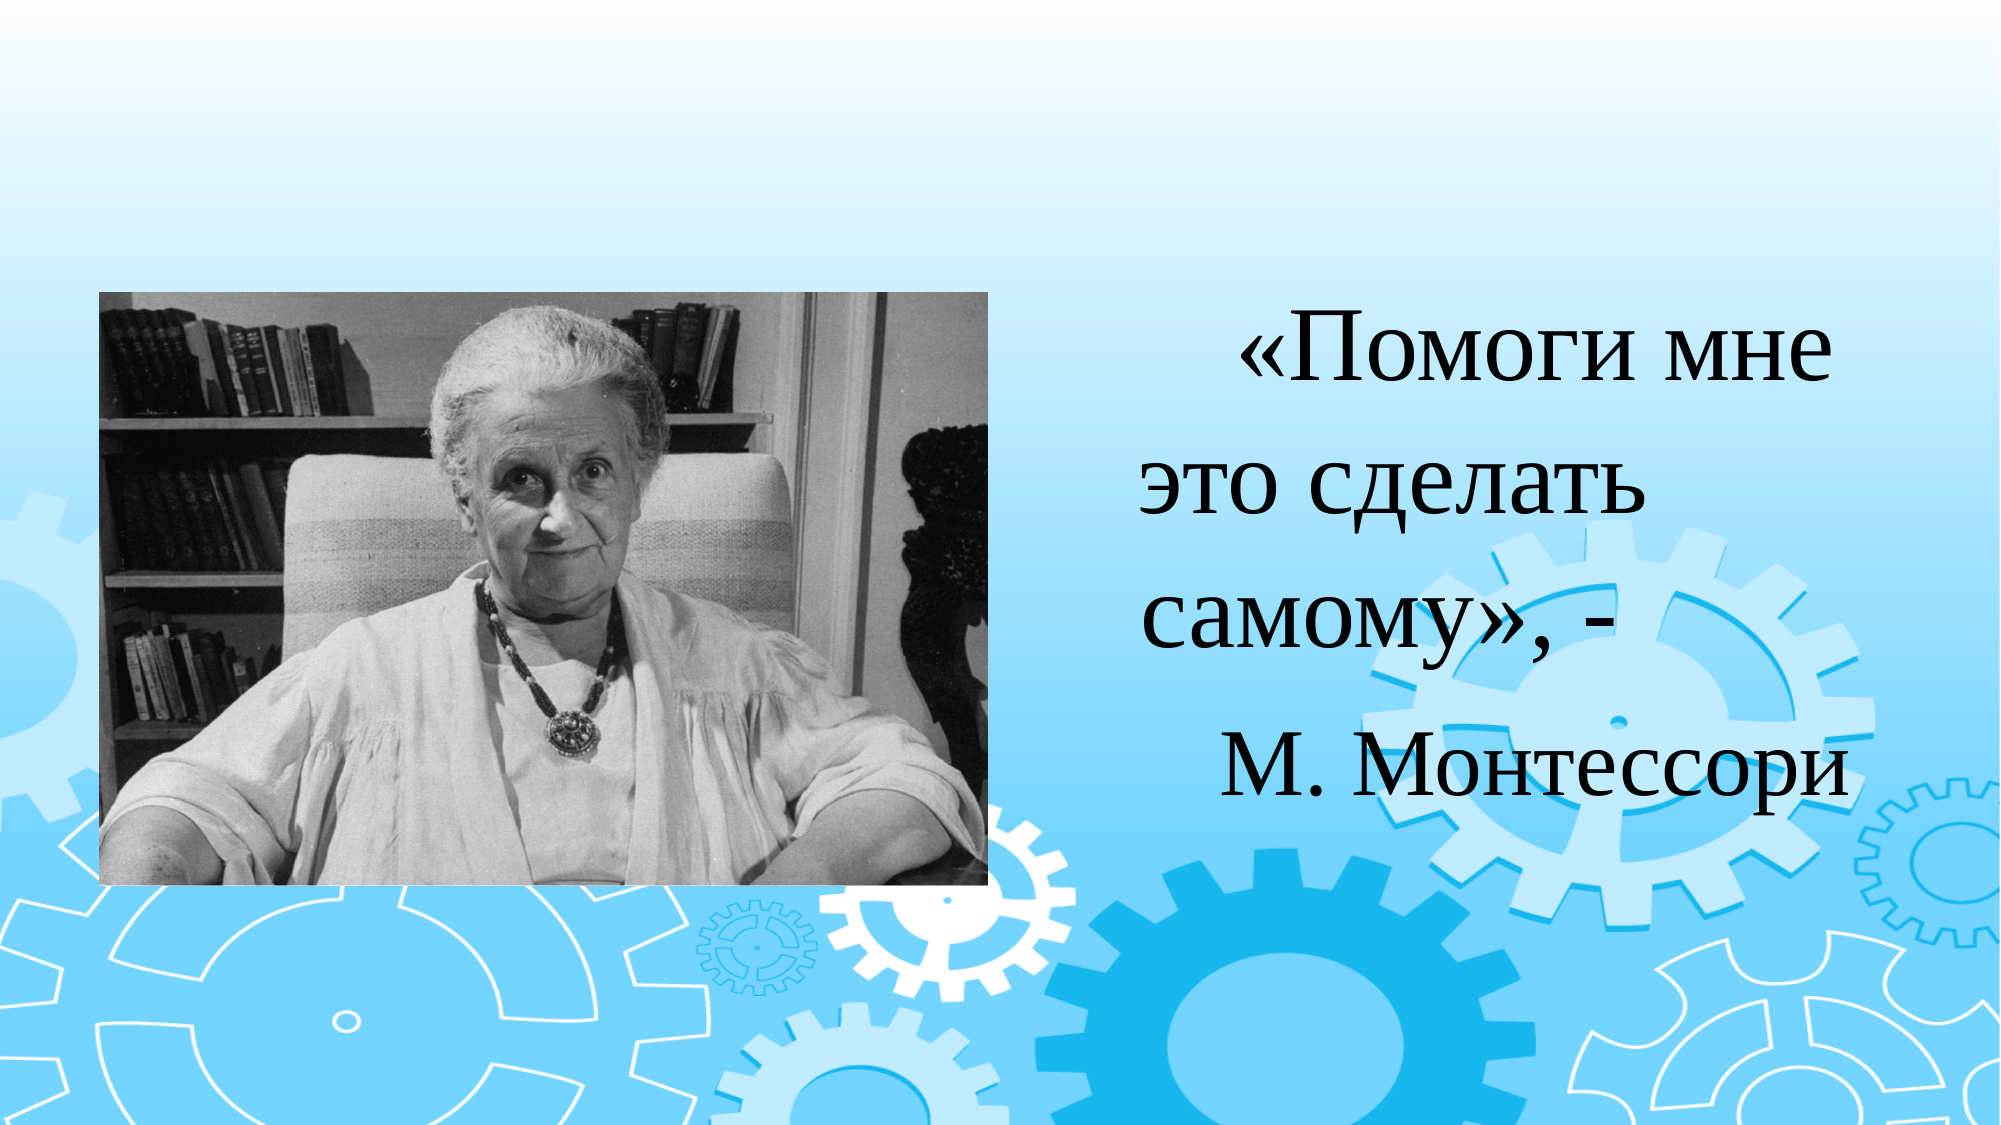

# «Помоги мне это сделать самому», -
М. Монтессори